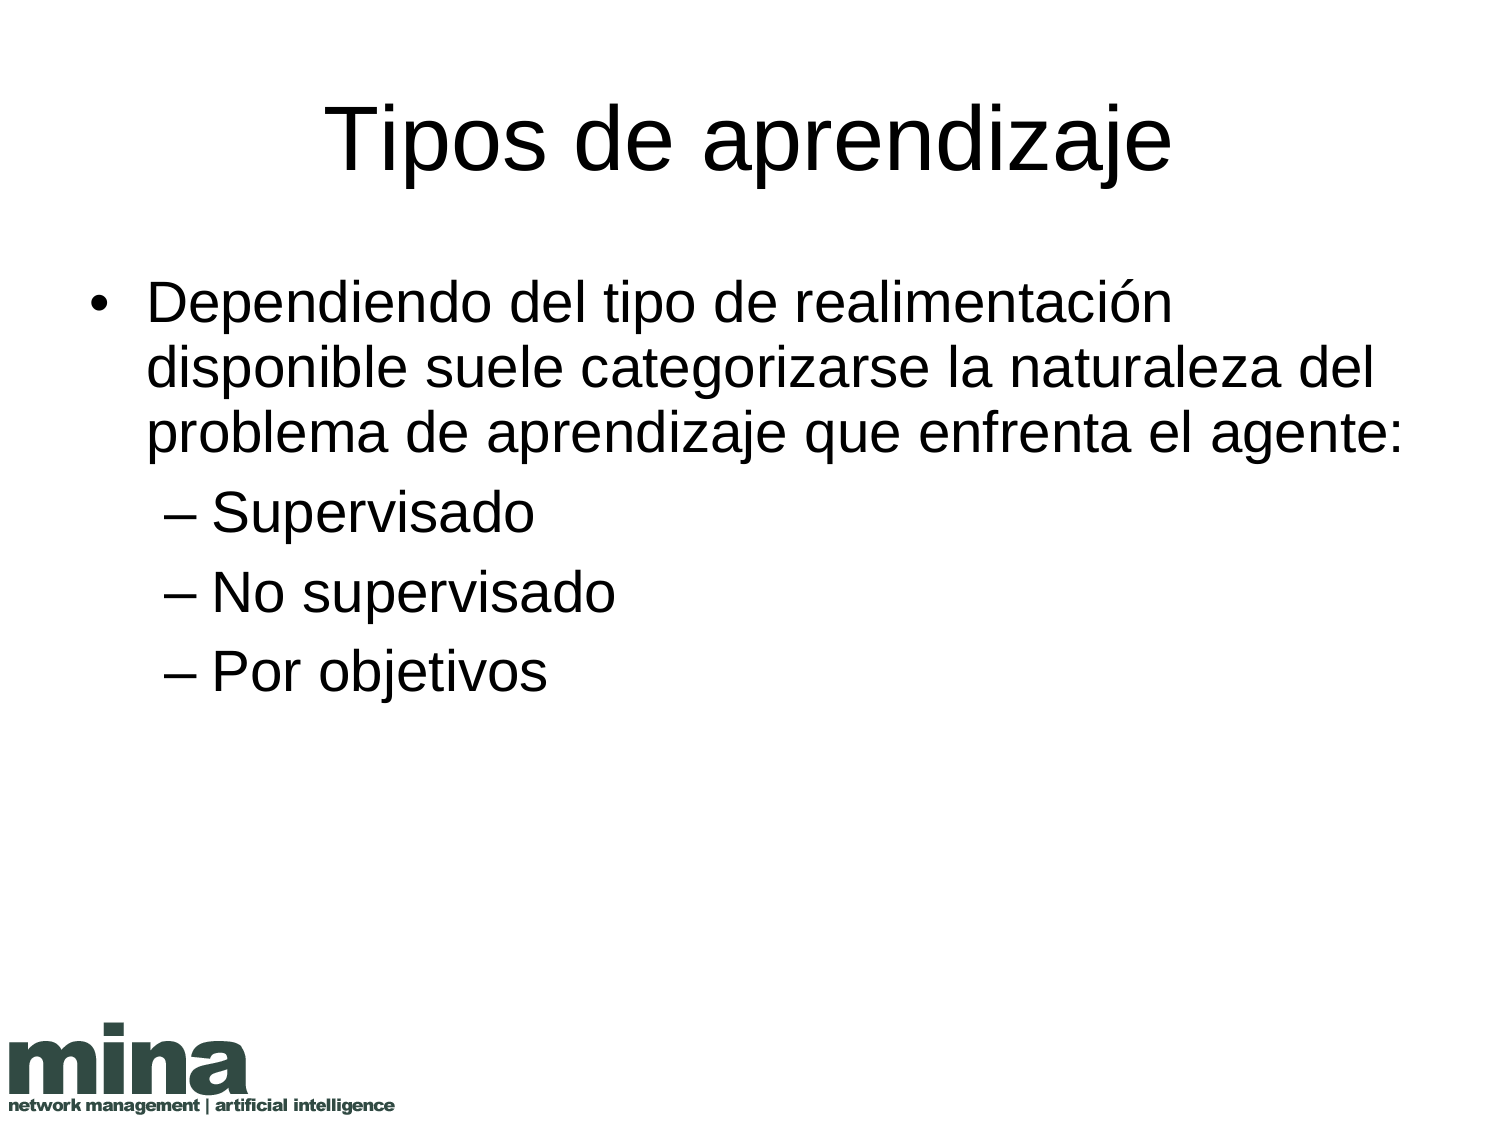

# Tipos de aprendizaje
Dependiendo del tipo de realimentación disponible suele categorizarse la naturaleza del problema de aprendizaje que enfrenta el agente:
Supervisado
No supervisado
Por objetivos